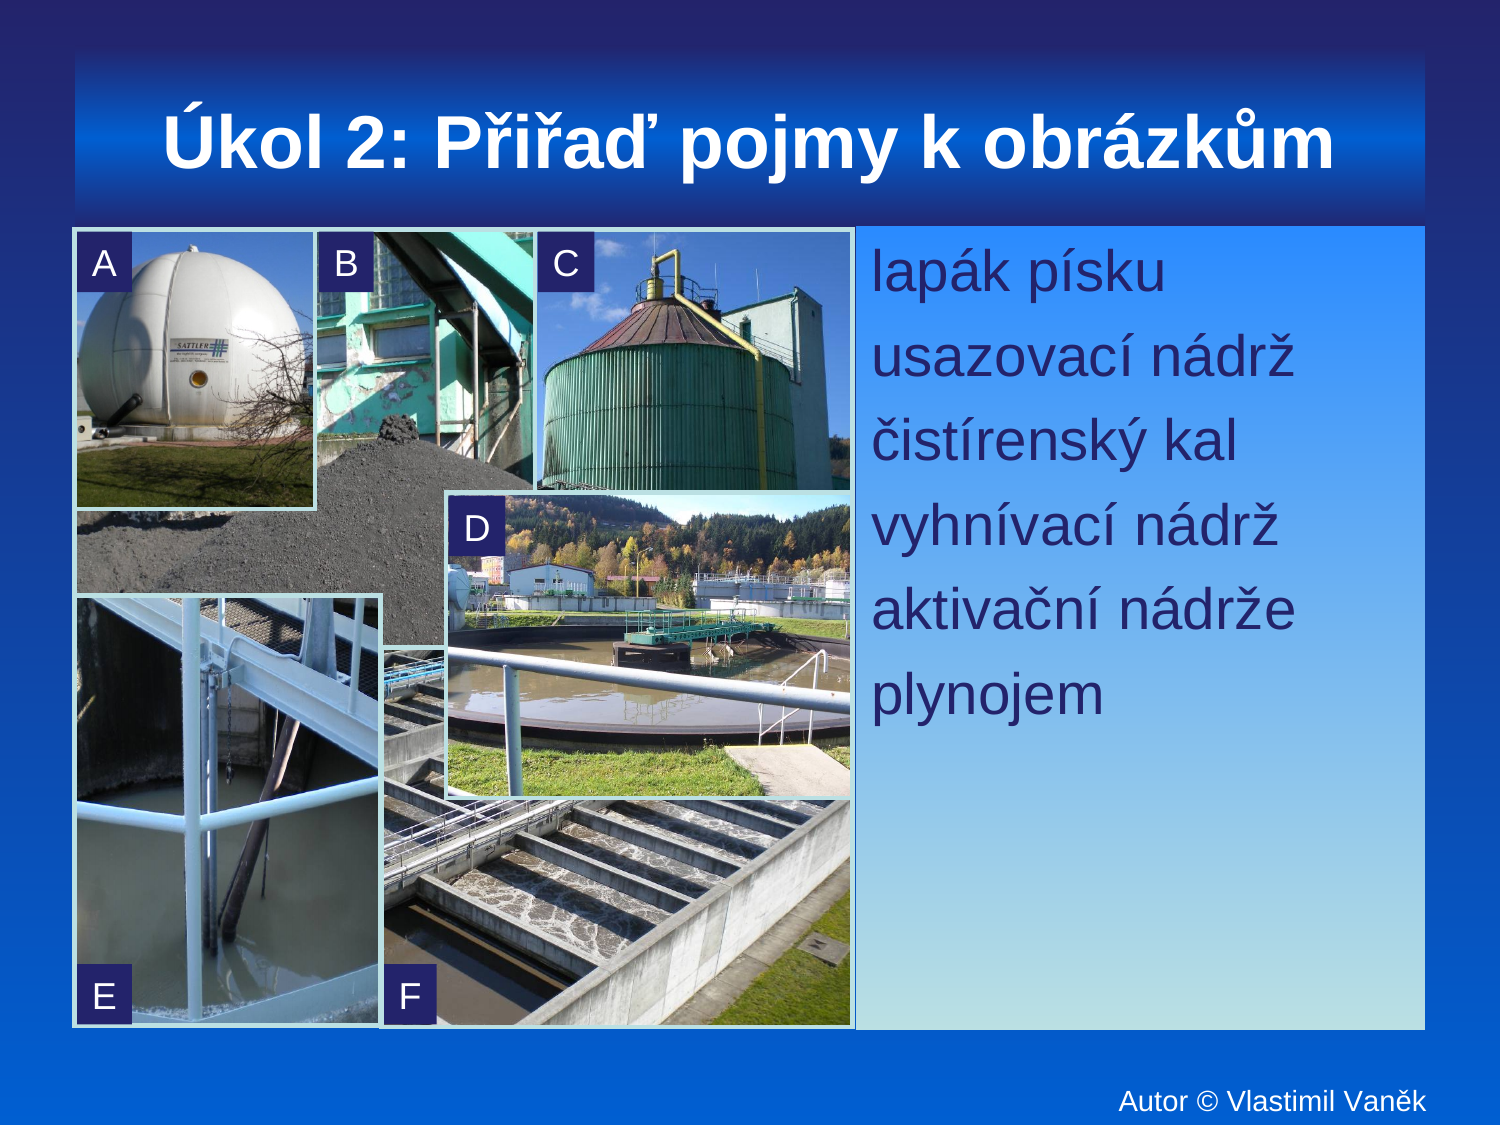

# Úkol 2: Přiřaď pojmy k obrázkům
lapák písku
usazovací nádrž
čistírenský kal
vyhnívací nádrž
aktivační nádrže
plynojem
A
B
C
D
E
F
Autor © Vlastimil Vaněk